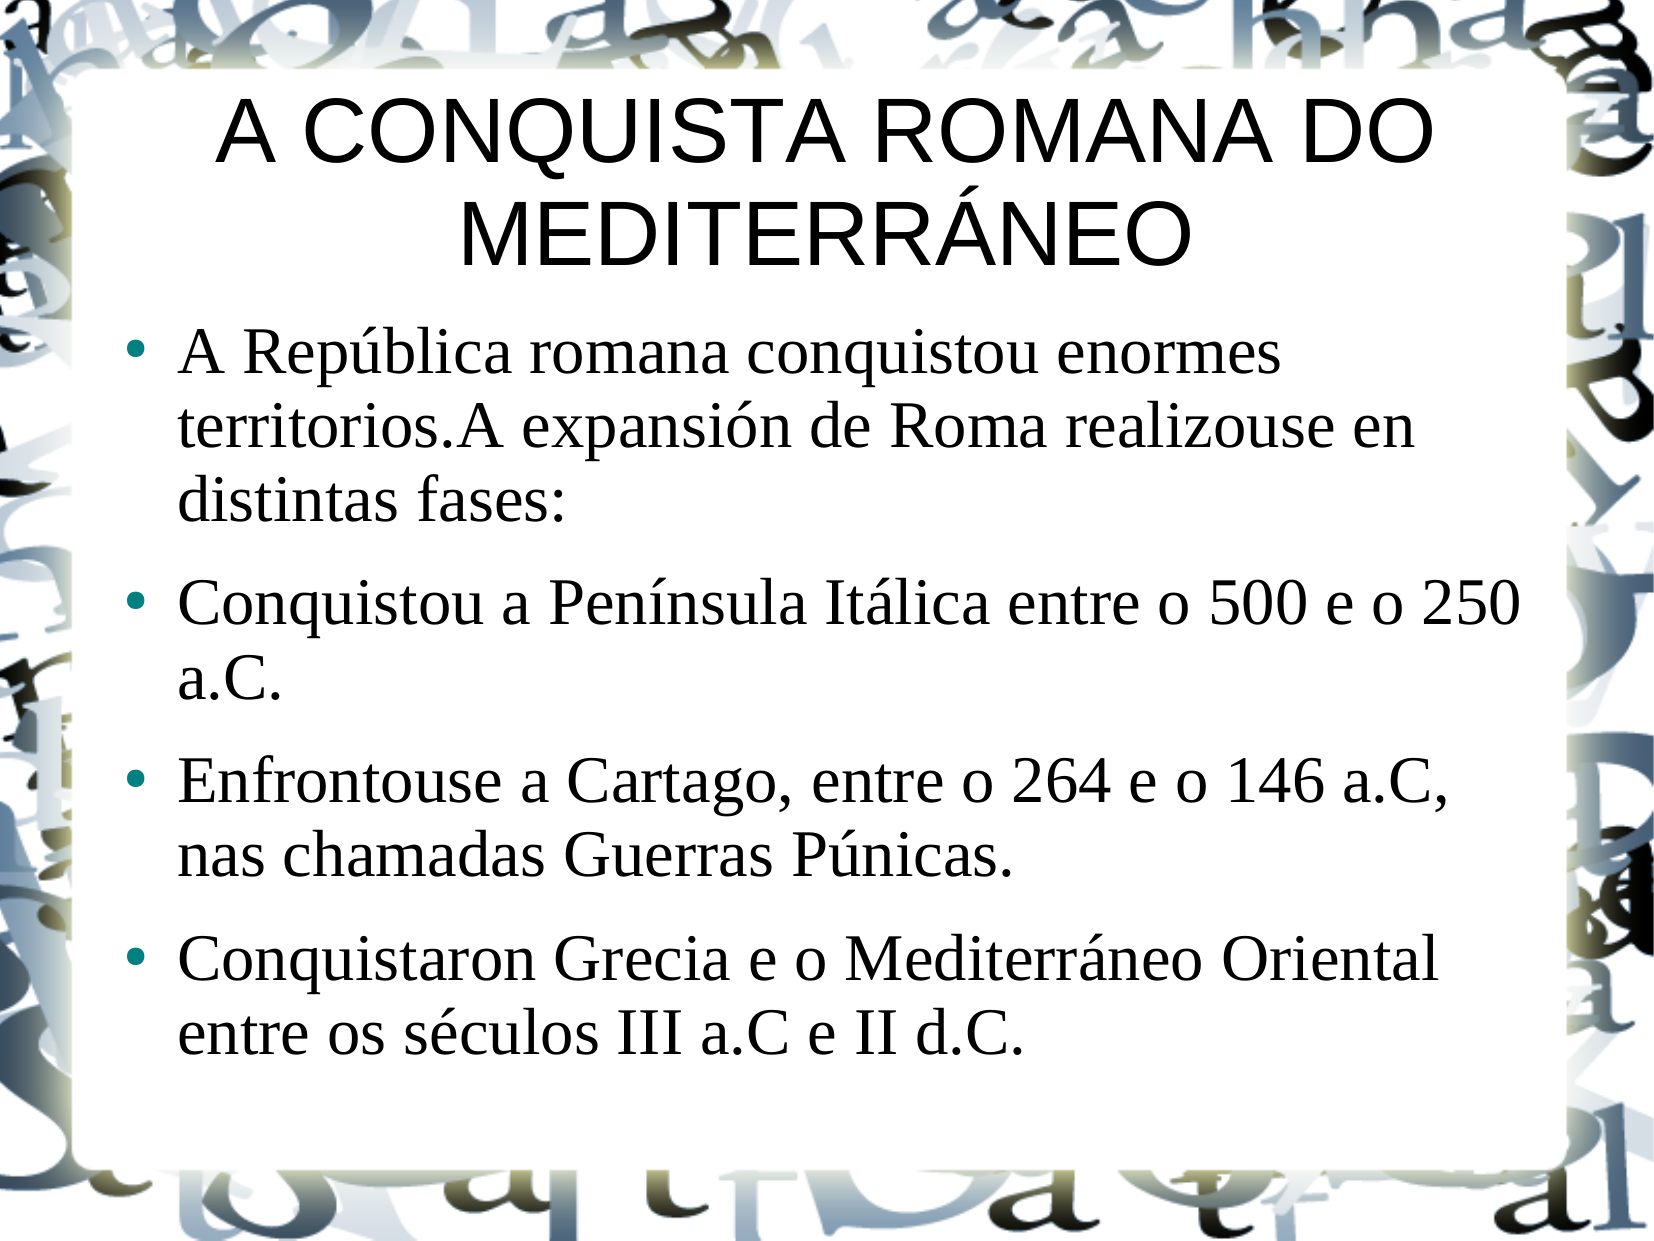

# A CONQUISTA ROMANA DO MEDITERRÁNEO
A República romana conquistou enormes territorios.A expansión de Roma realizouse en distintas fases:
Conquistou a Península Itálica entre o 500 e o 250 a.C.
Enfrontouse a Cartago, entre o 264 e o 146 a.C, nas chamadas Guerras Púnicas.
Conquistaron Grecia e o Mediterráneo Oriental entre os séculos III a.C e II d.C.